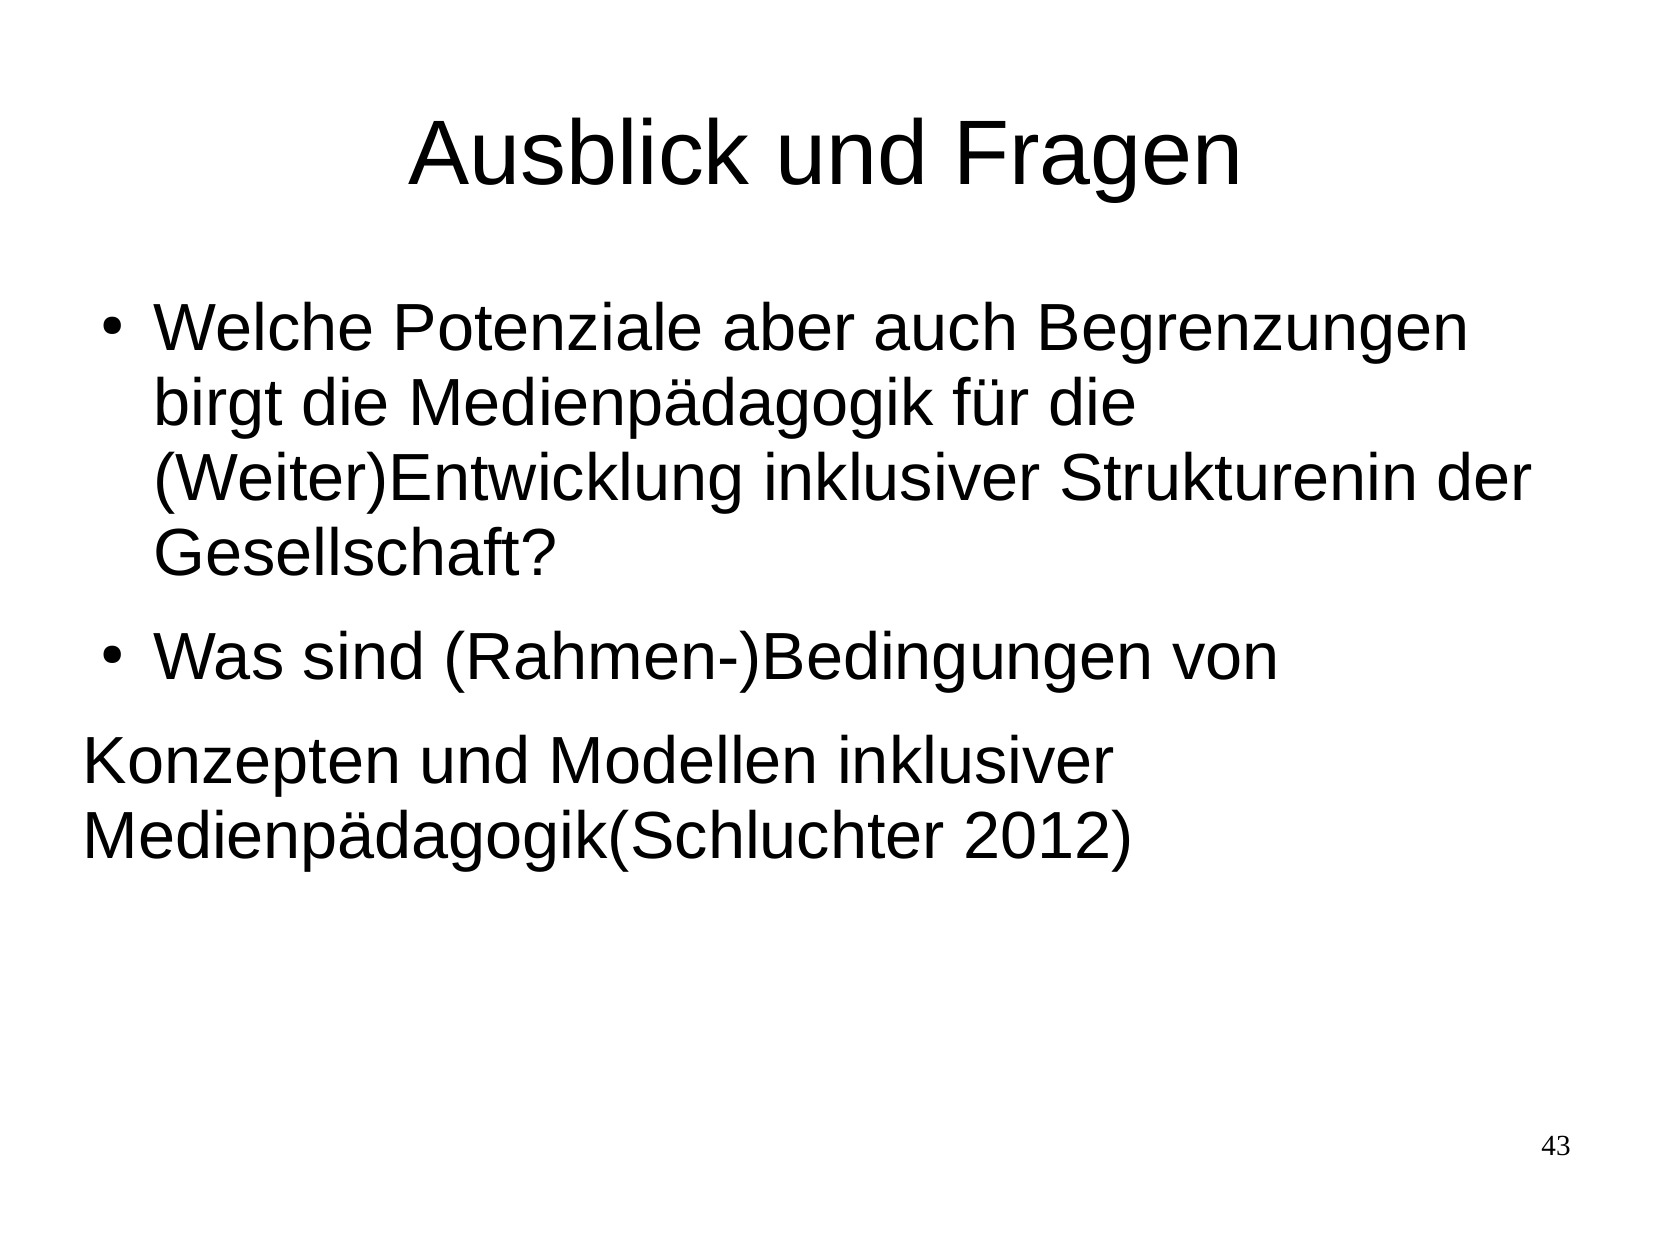

# Ausblick und Fragen
Welche Potenziale aber auch Begrenzungen birgt die Medienpädagogik für die (Weiter)Entwicklung inklusiver Strukturenin der Gesellschaft?
Was sind (Rahmen-)Bedingungen von
Konzepten und Modellen inklusiver Medienpädagogik(Schluchter 2012)
43